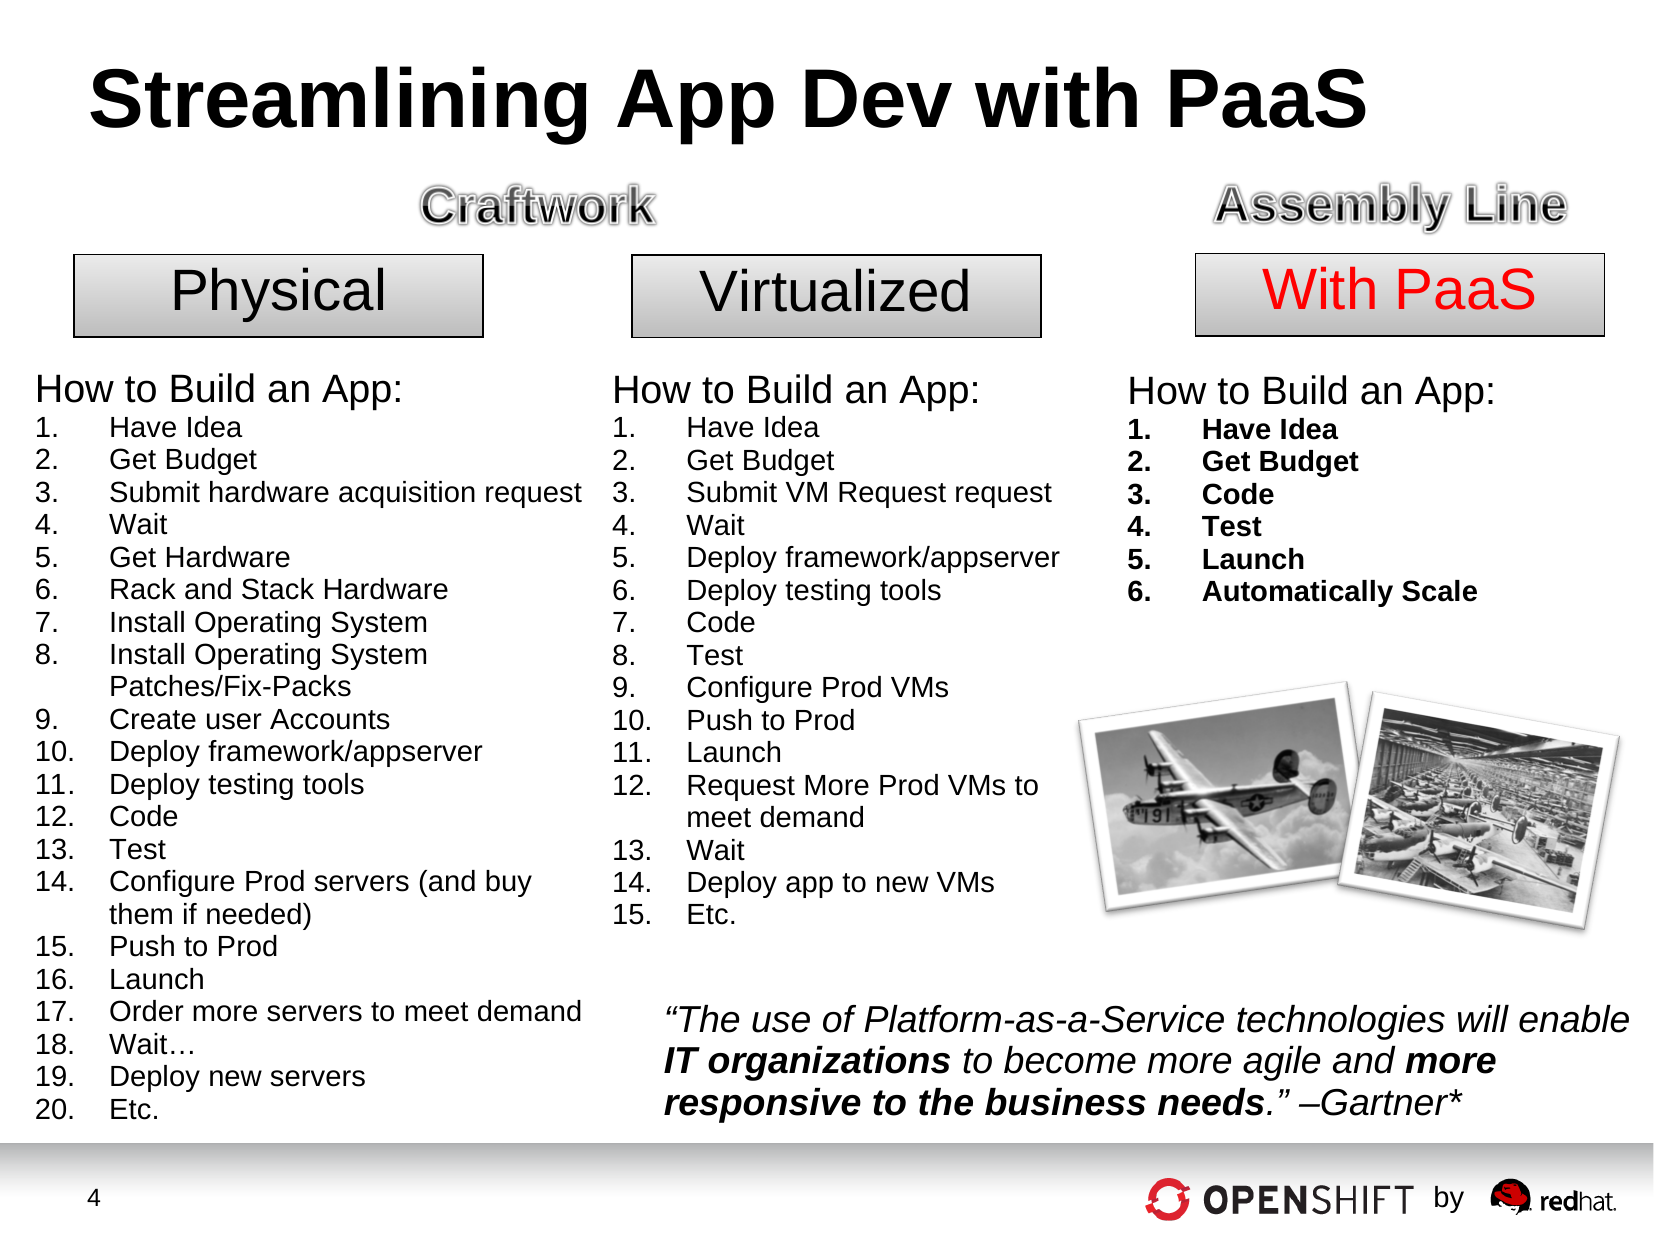

# Streamlining App Dev with PaaS
With PaaS
Physical
Virtualized
How to Build an App:
Have Idea
Get Budget
Submit hardware acquisition request
Wait
Get Hardware
Rack and Stack Hardware
Install Operating System
Install Operating System Patches/Fix-Packs
Create user Accounts
Deploy framework/appserver
Deploy testing tools
Code
Test
Configure Prod servers (and buy them if needed)
Push to Prod
Launch
Order more servers to meet demand
Wait…
Deploy new servers
Etc.
How to Build an App:
Have Idea
Get Budget
Submit VM Request request
Wait
Deploy framework/appserver
Deploy testing tools
Code
Test
Configure Prod VMs
Push to Prod
Launch
Request More Prod VMs to meet demand
Wait
Deploy app to new VMs
Etc.
How to Build an App:
Have Idea
Get Budget
Code
Test
Launch
Automatically Scale
“The use of Platform-as-a-Service technologies will enable IT organizations to become more agile and more responsive to the business needs.” –Gartner*